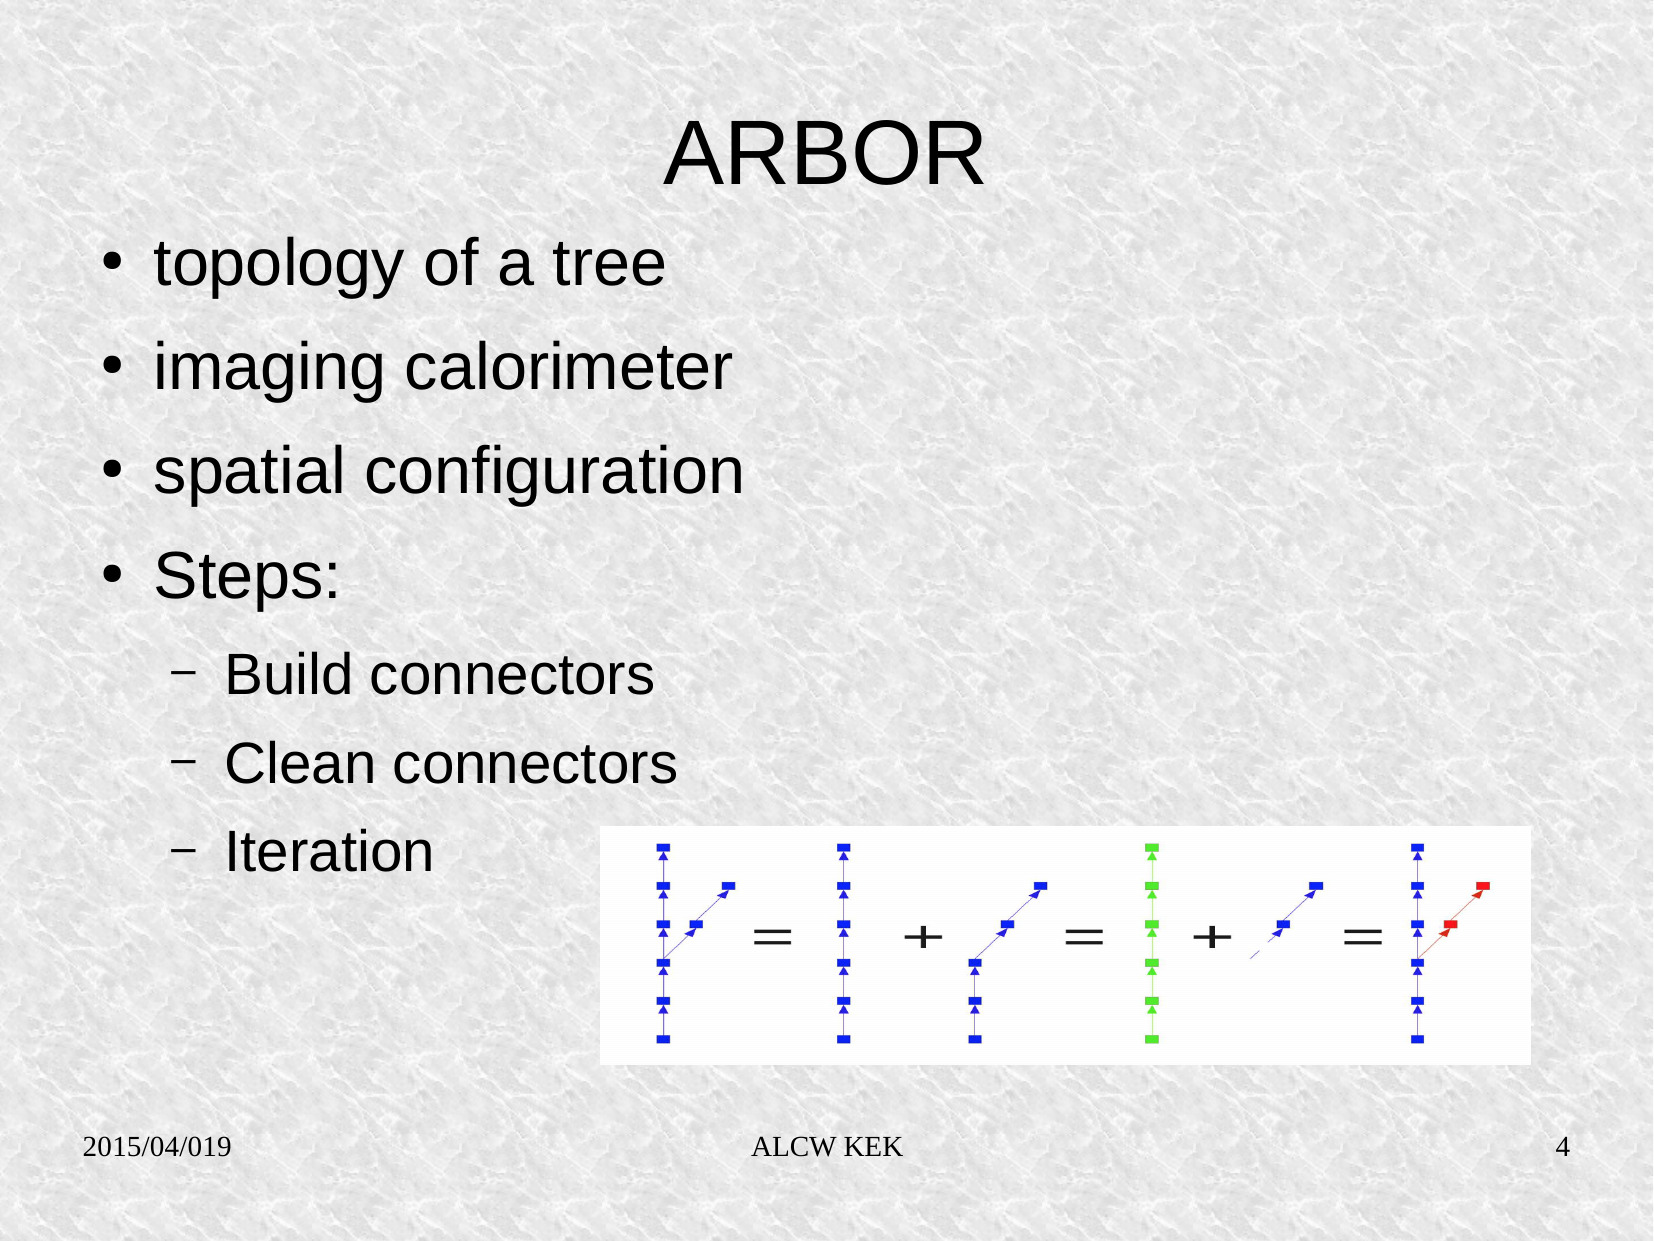

# ARBOR
topology of a tree
imaging calorimeter
spatial configuration
Steps:
Build connectors
Clean connectors
Iteration
2015/04/019
ALCW KEK
4